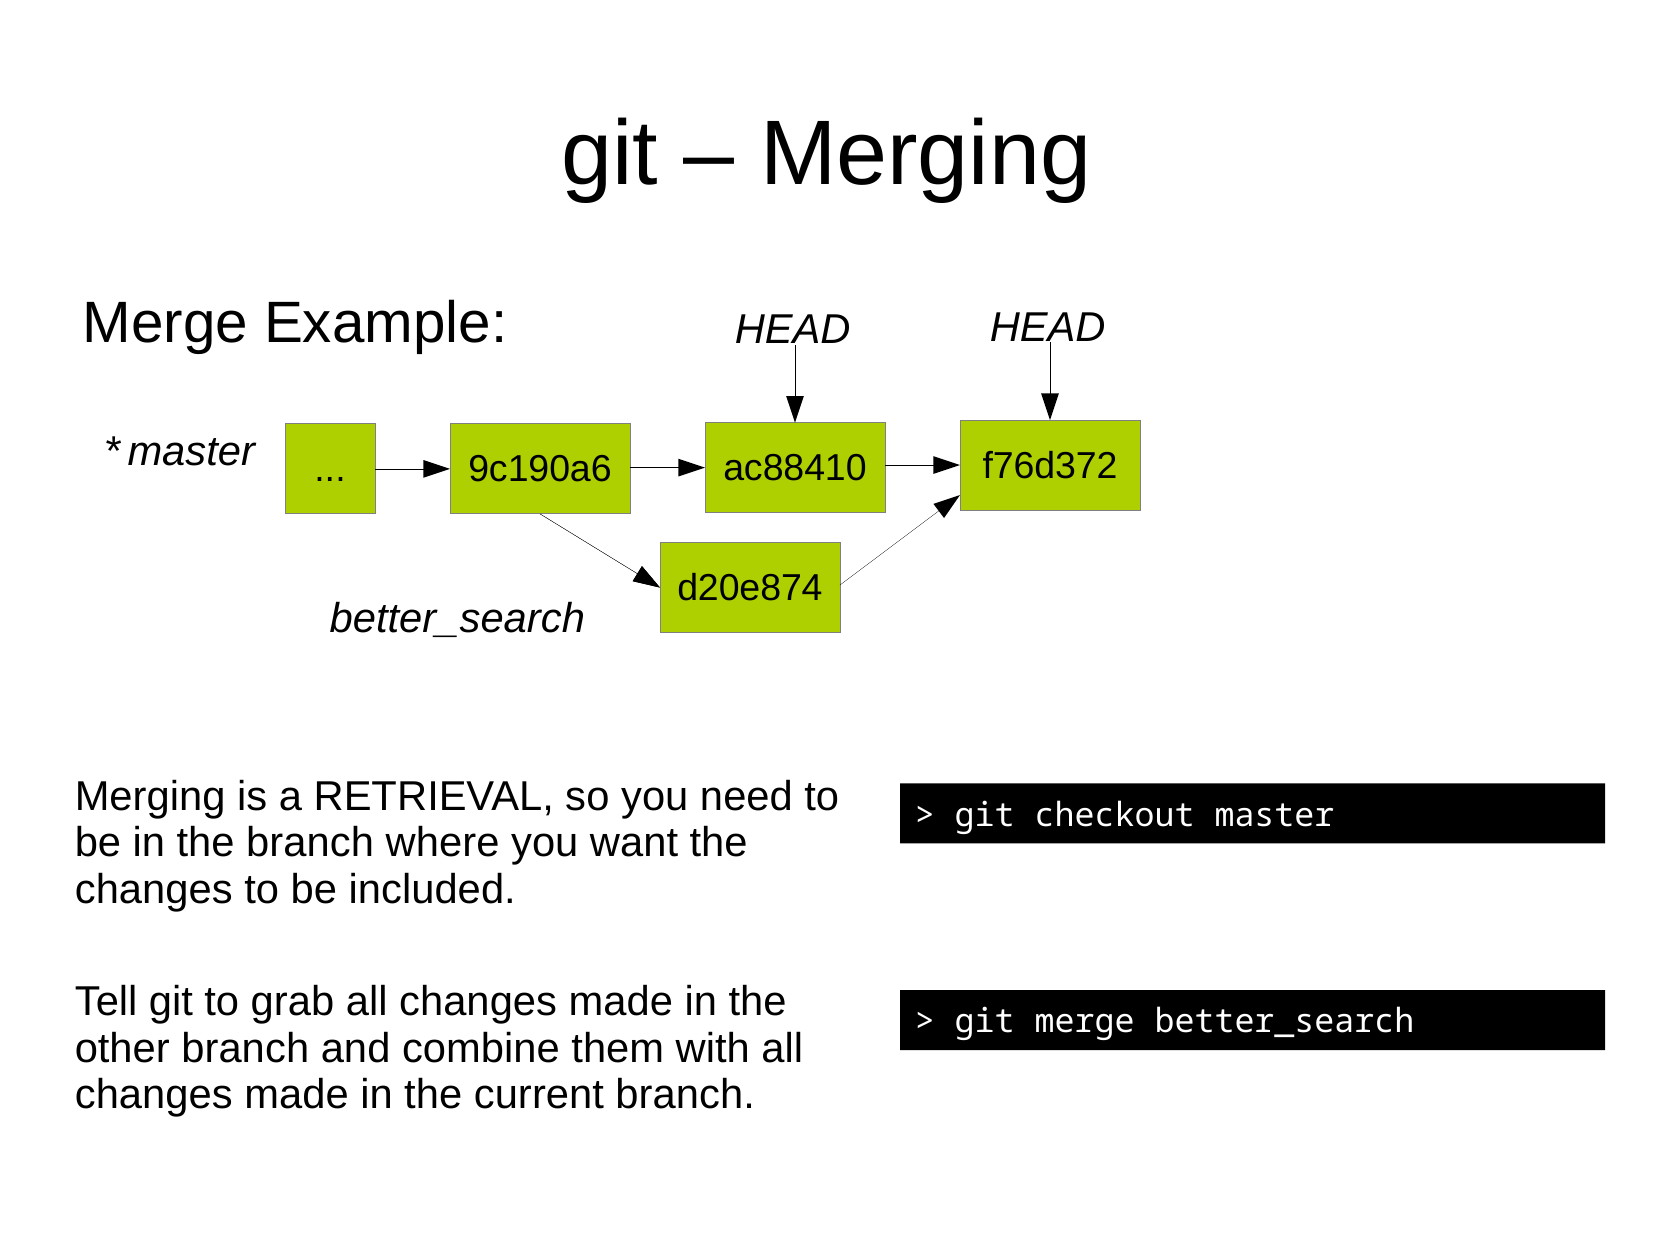

# git – Merging
Merge Example:
HEAD
HEAD
*
master
f76d372
ac88410
...
9c190a6
d20e874
better_search
Merging is a RETRIEVAL, so you need to be in the branch where you want the changes to be included.
> git checkout master
Tell git to grab all changes made in the other branch and combine them with all changes made in the current branch.
> git merge better_search